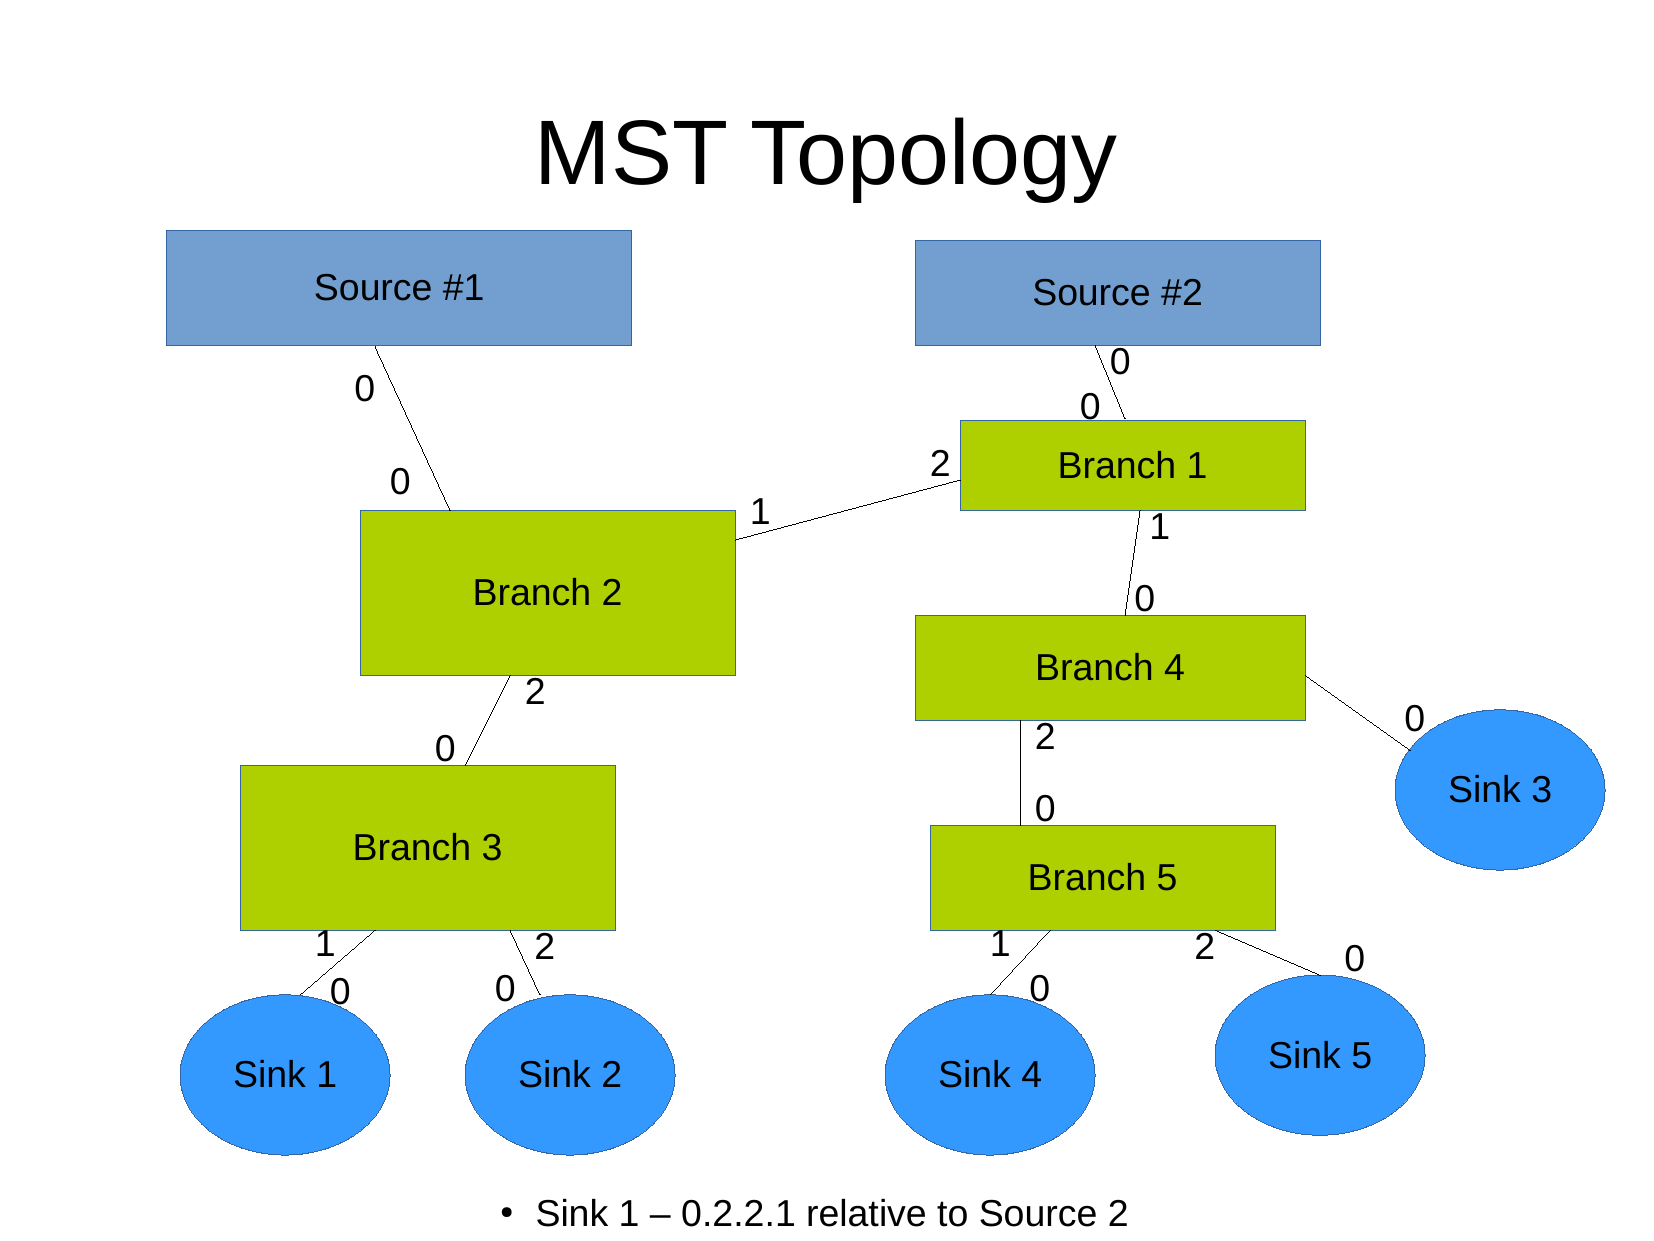

# MST Topology
Source #1
Source #2
0
0
0
Branch 1
2
0
1
1
Branch 2
0
Branch 4
2
0
2
Sink 3
0
Branch 3
0
Branch 5
1
1
2
2
0
0
0
0
Sink 5
Sink 1
Sink 2
Sink 4
Sink 1 – 0.2.2.1 relative to Source 2